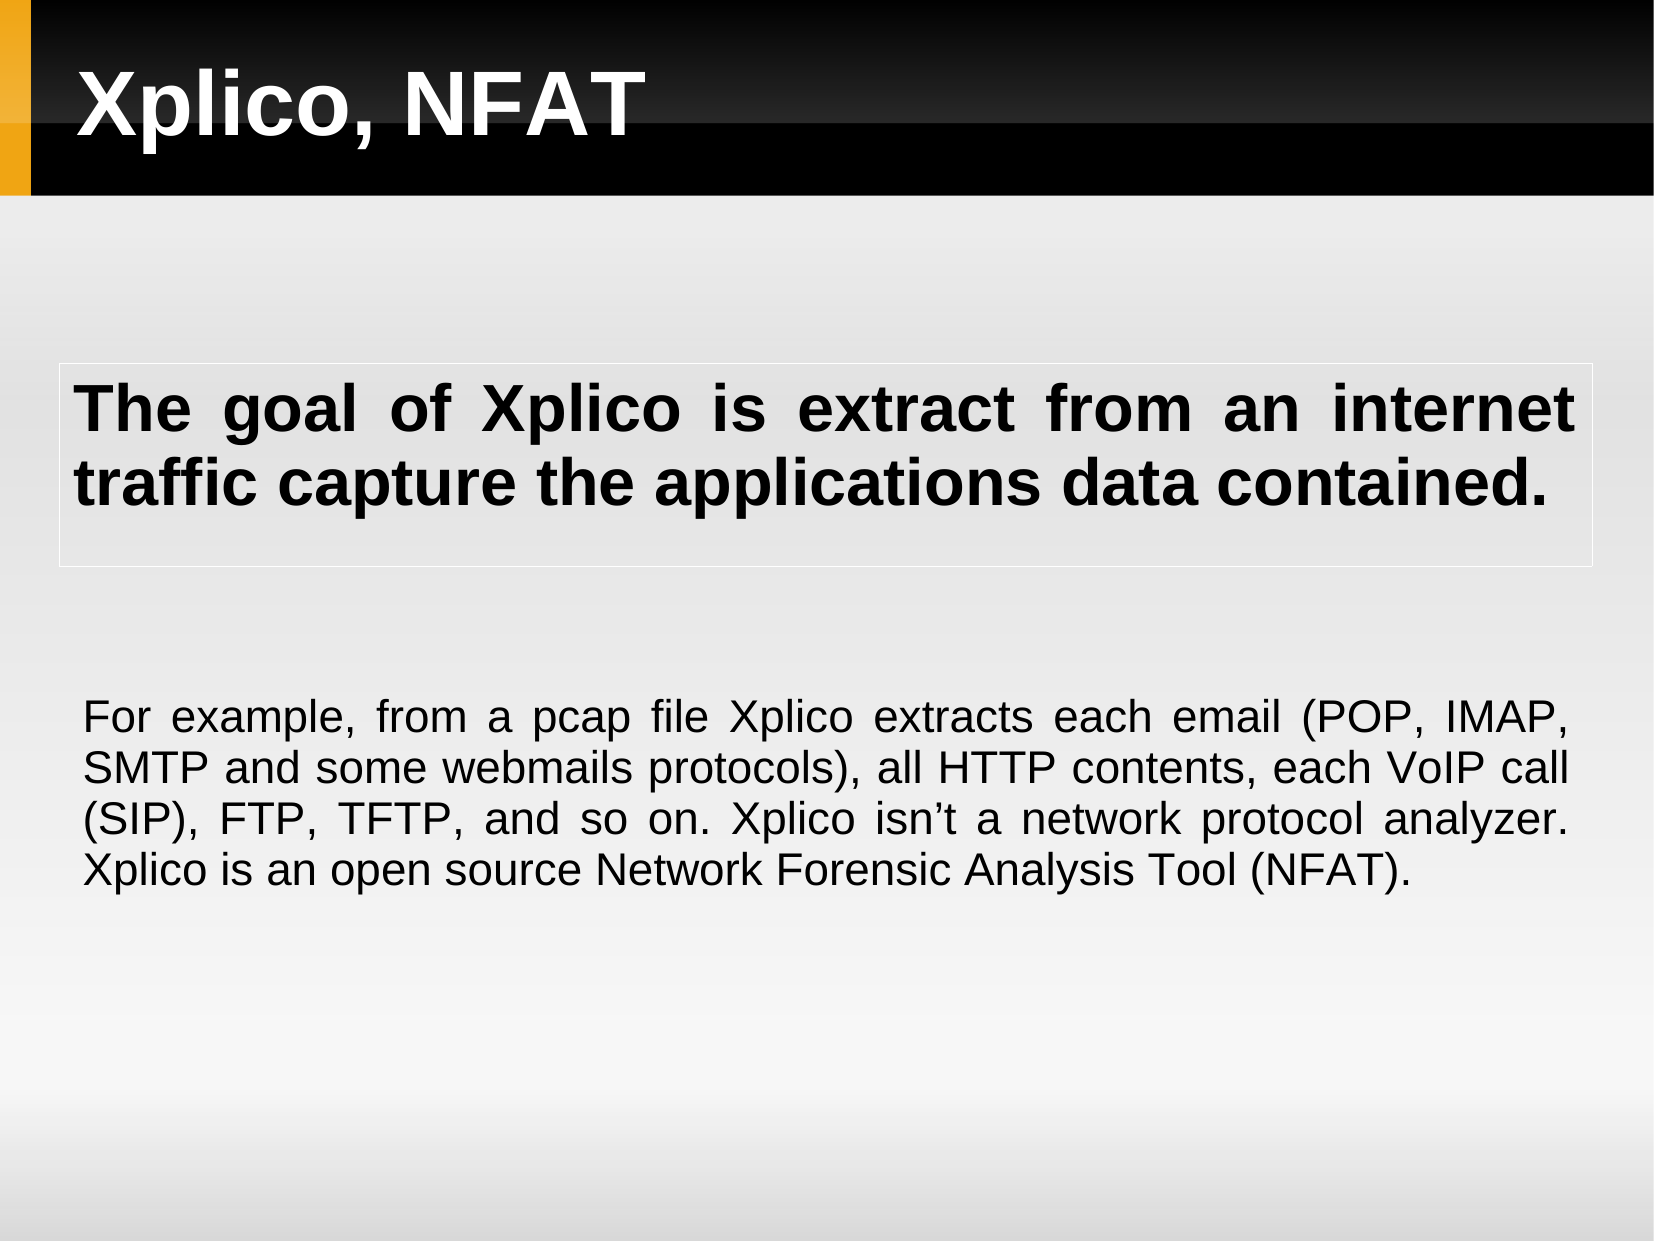

# Xplico, NFAT
For example, from a pcap file Xplico extracts each email (POP, IMAP, SMTP and some webmails protocols), all HTTP contents, each VoIP call (SIP), FTP, TFTP, and so on. Xplico isn’t a network protocol analyzer. Xplico is an open source Network Forensic Analysis Tool (NFAT).
| The goal of Xplico is extract from an internet traffic capture the applications data contained. |
| --- |